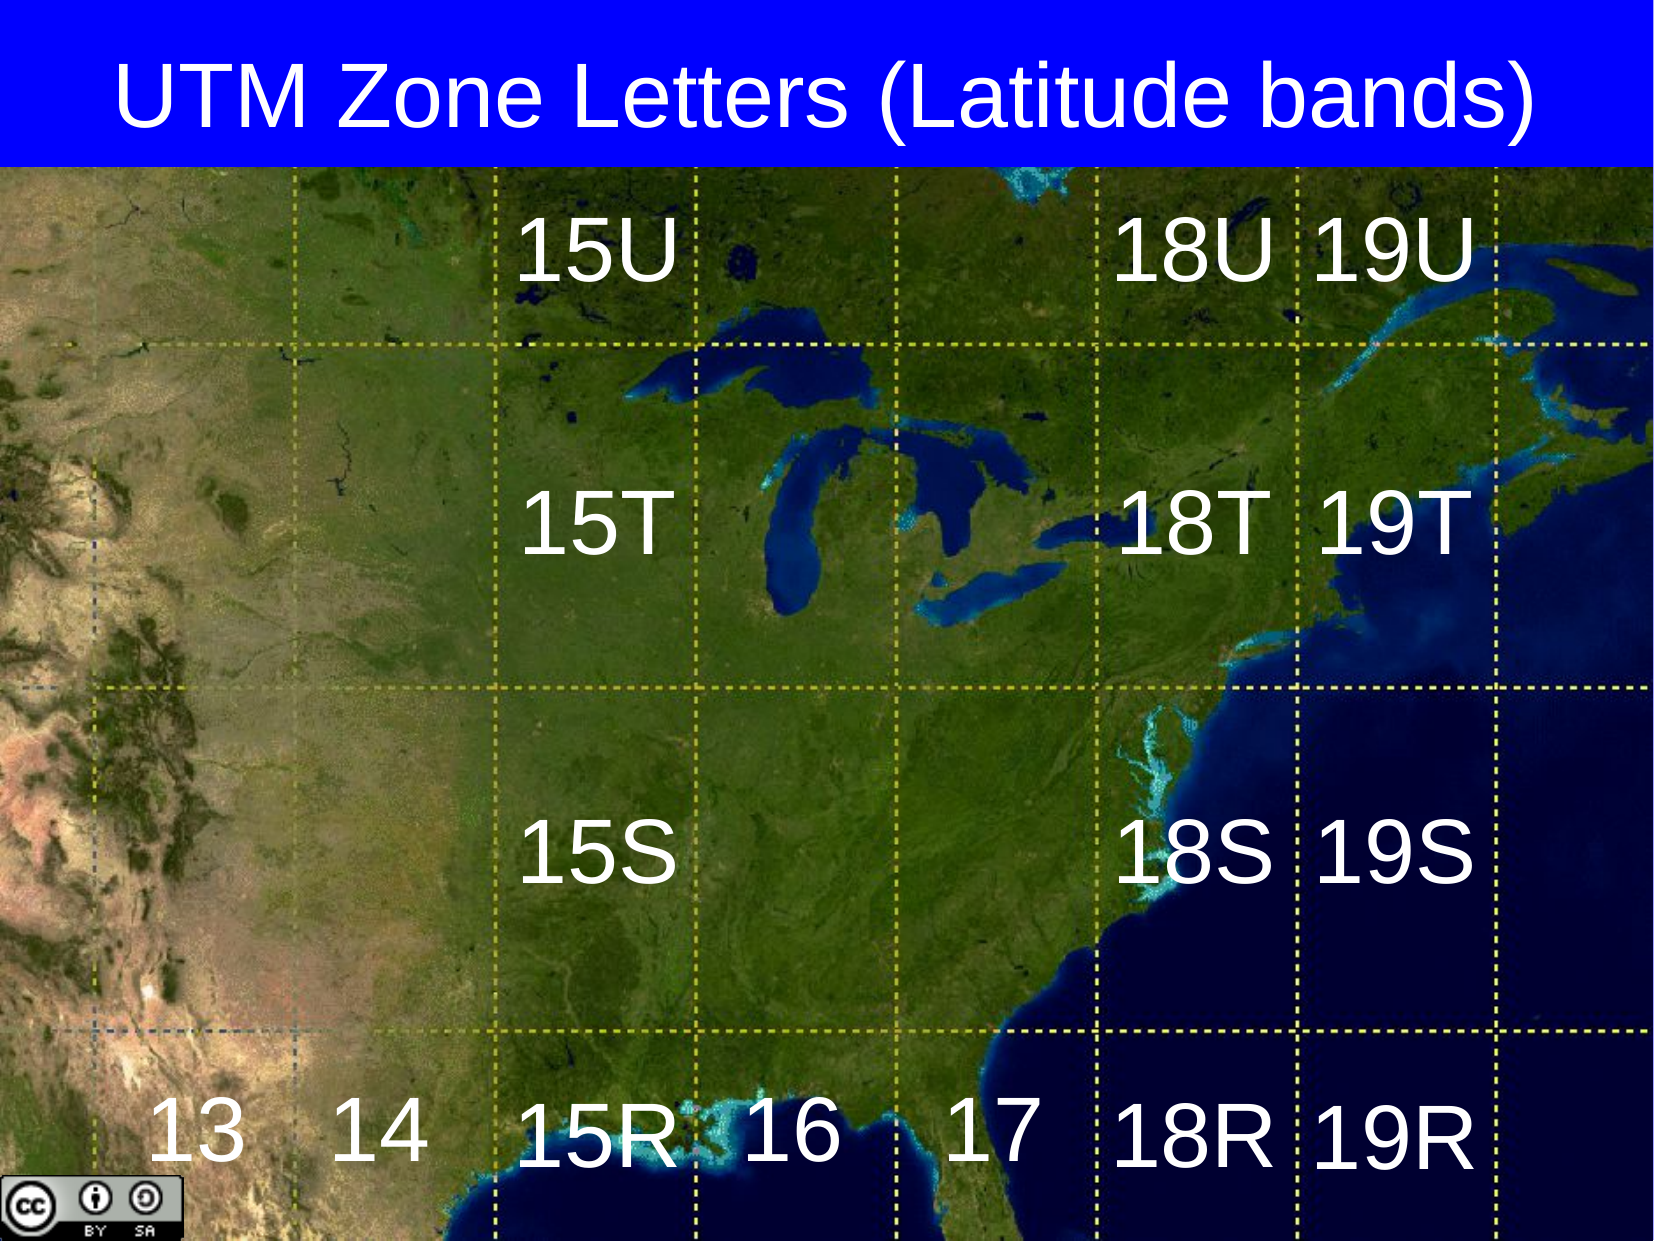

# UTM Zone Letters (Latitude bands)
15U
18U
19U
15T
18T
19T
15S
18S
19S
13
14
16
17
15R
18R
19R